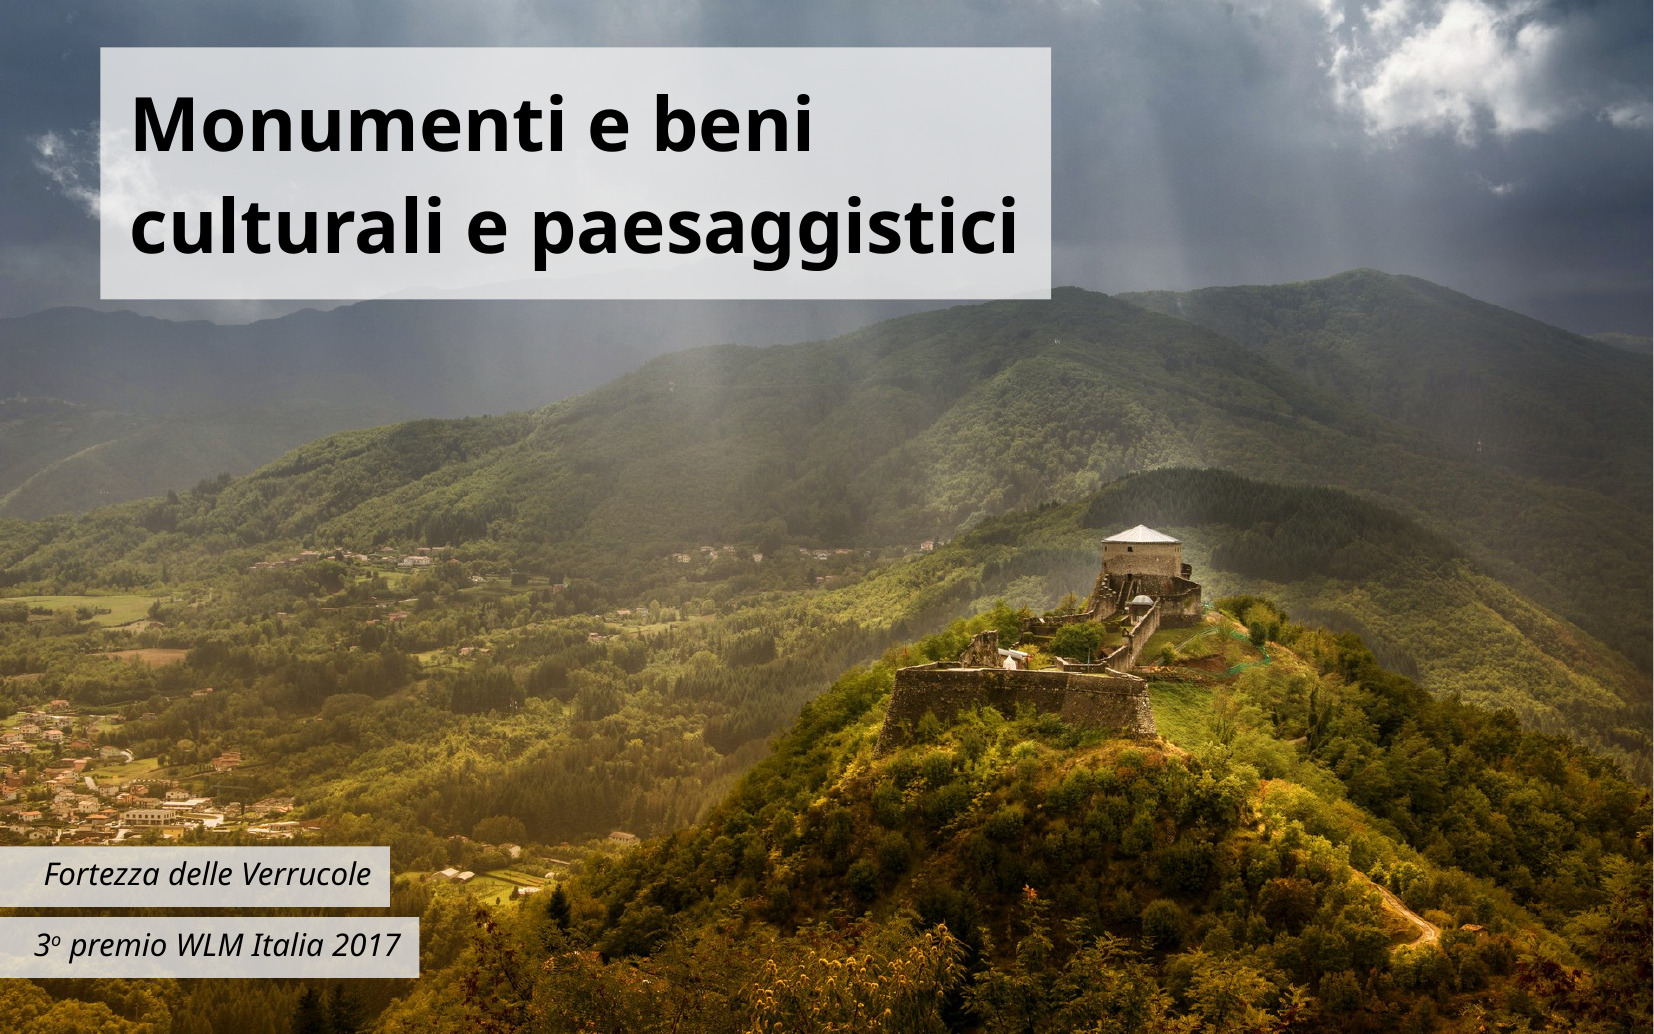

Monumenti e beni culturali e paesaggistici
Fortezza delle Verrucole
3o premio WLM Italia 2017